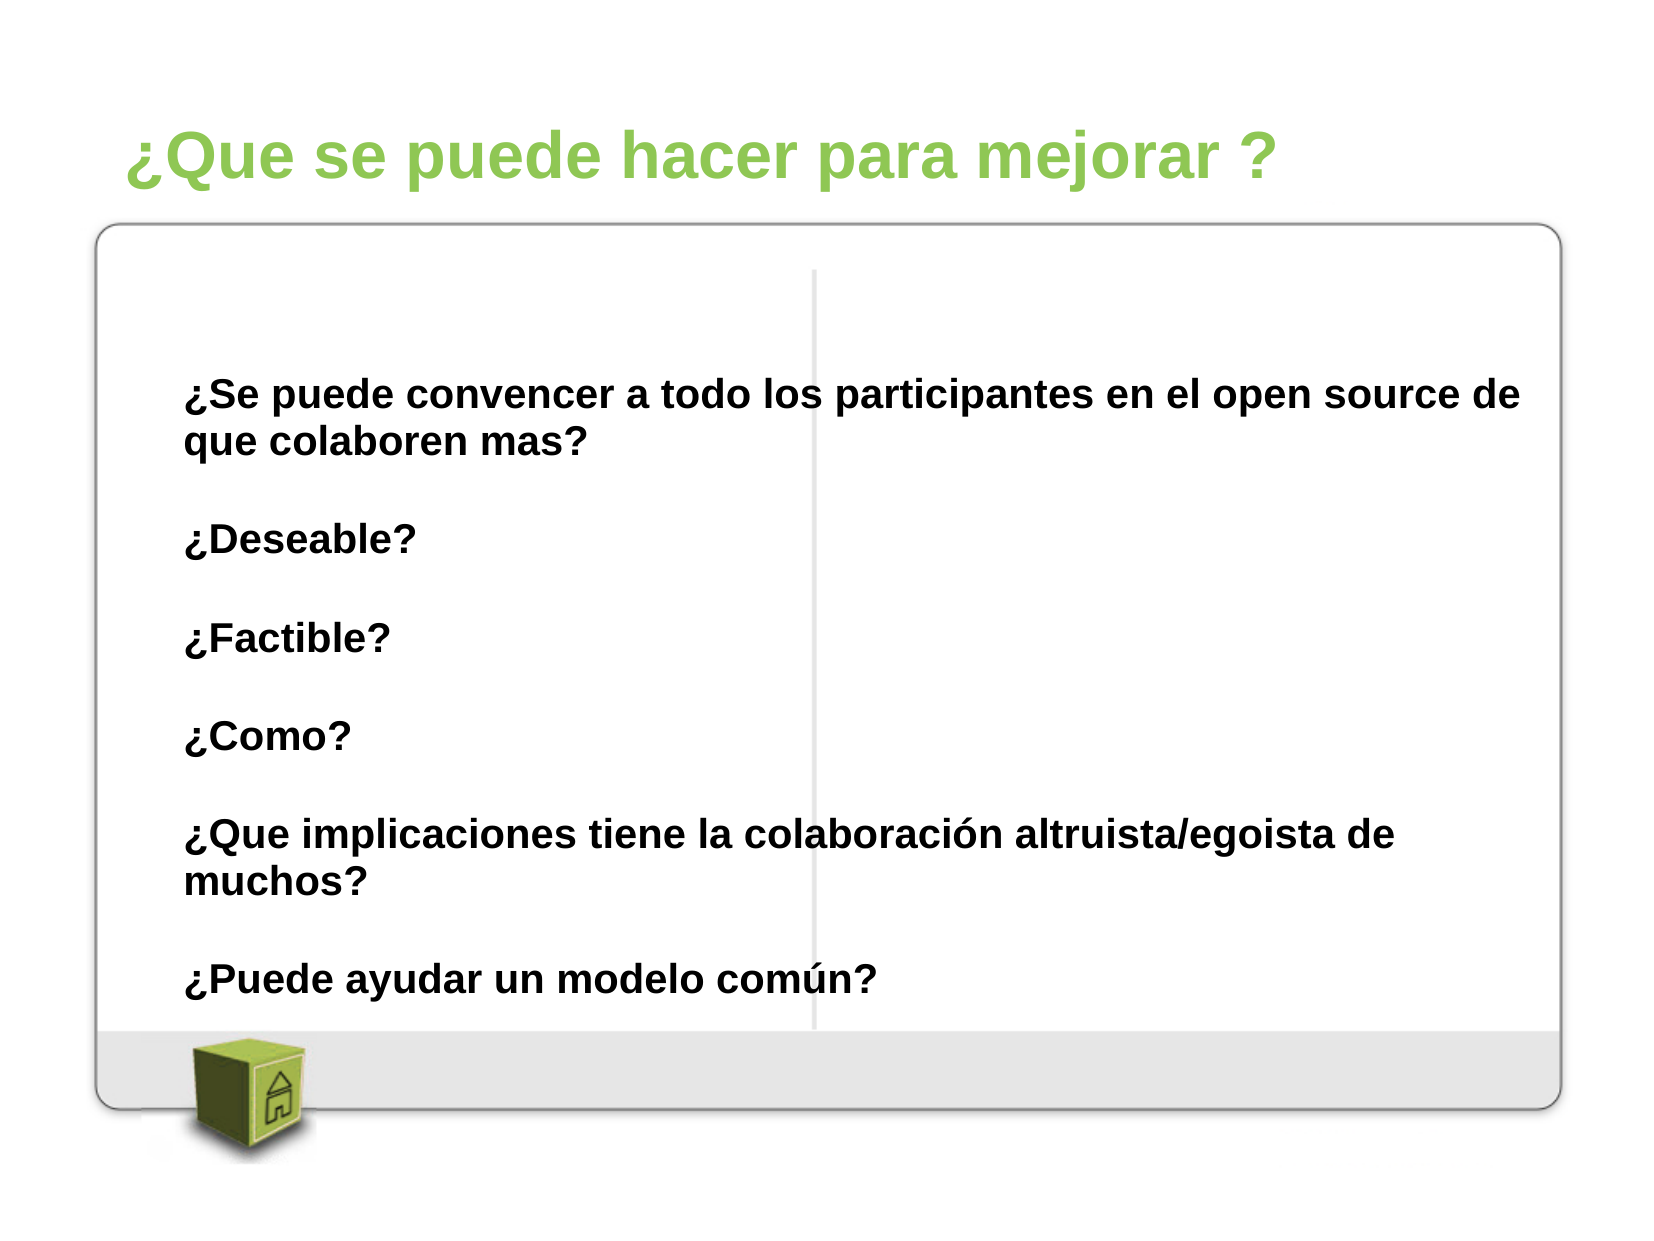

¿Que se puede hacer para mejorar ?
¿Se puede convencer a todo los participantes en el open source de que colaboren mas?
¿Deseable?
¿Factible?
¿Como?
¿Que implicaciones tiene la colaboración altruista/egoista de muchos?
¿Puede ayudar un modelo común?